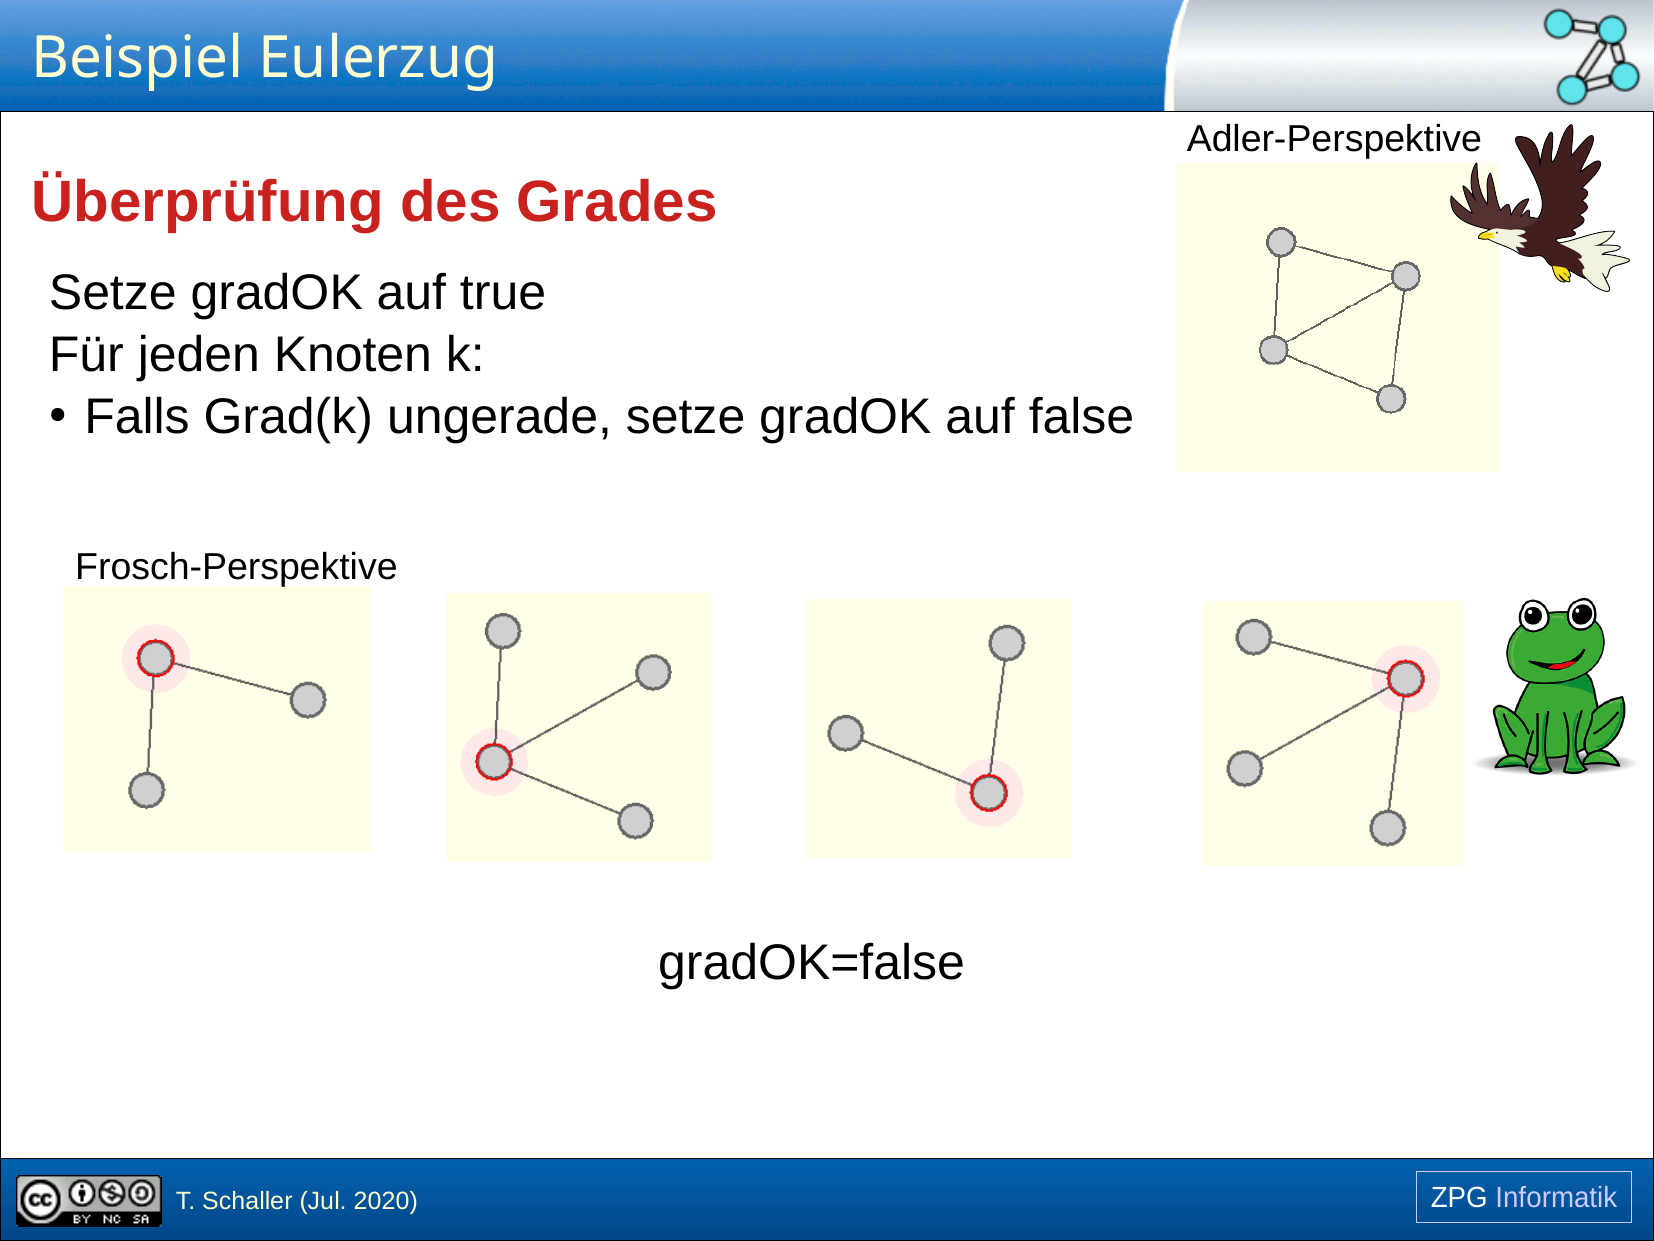

# Beispiel Eulerzug
Adler-Perspektive
Überprüfung des Grades
Setze gradOK auf true
Für jeden Knoten k:
Falls Grad(k) ungerade, setze gradOK auf false
Frosch-Perspektive
gradOK=true
gradOK=false
7